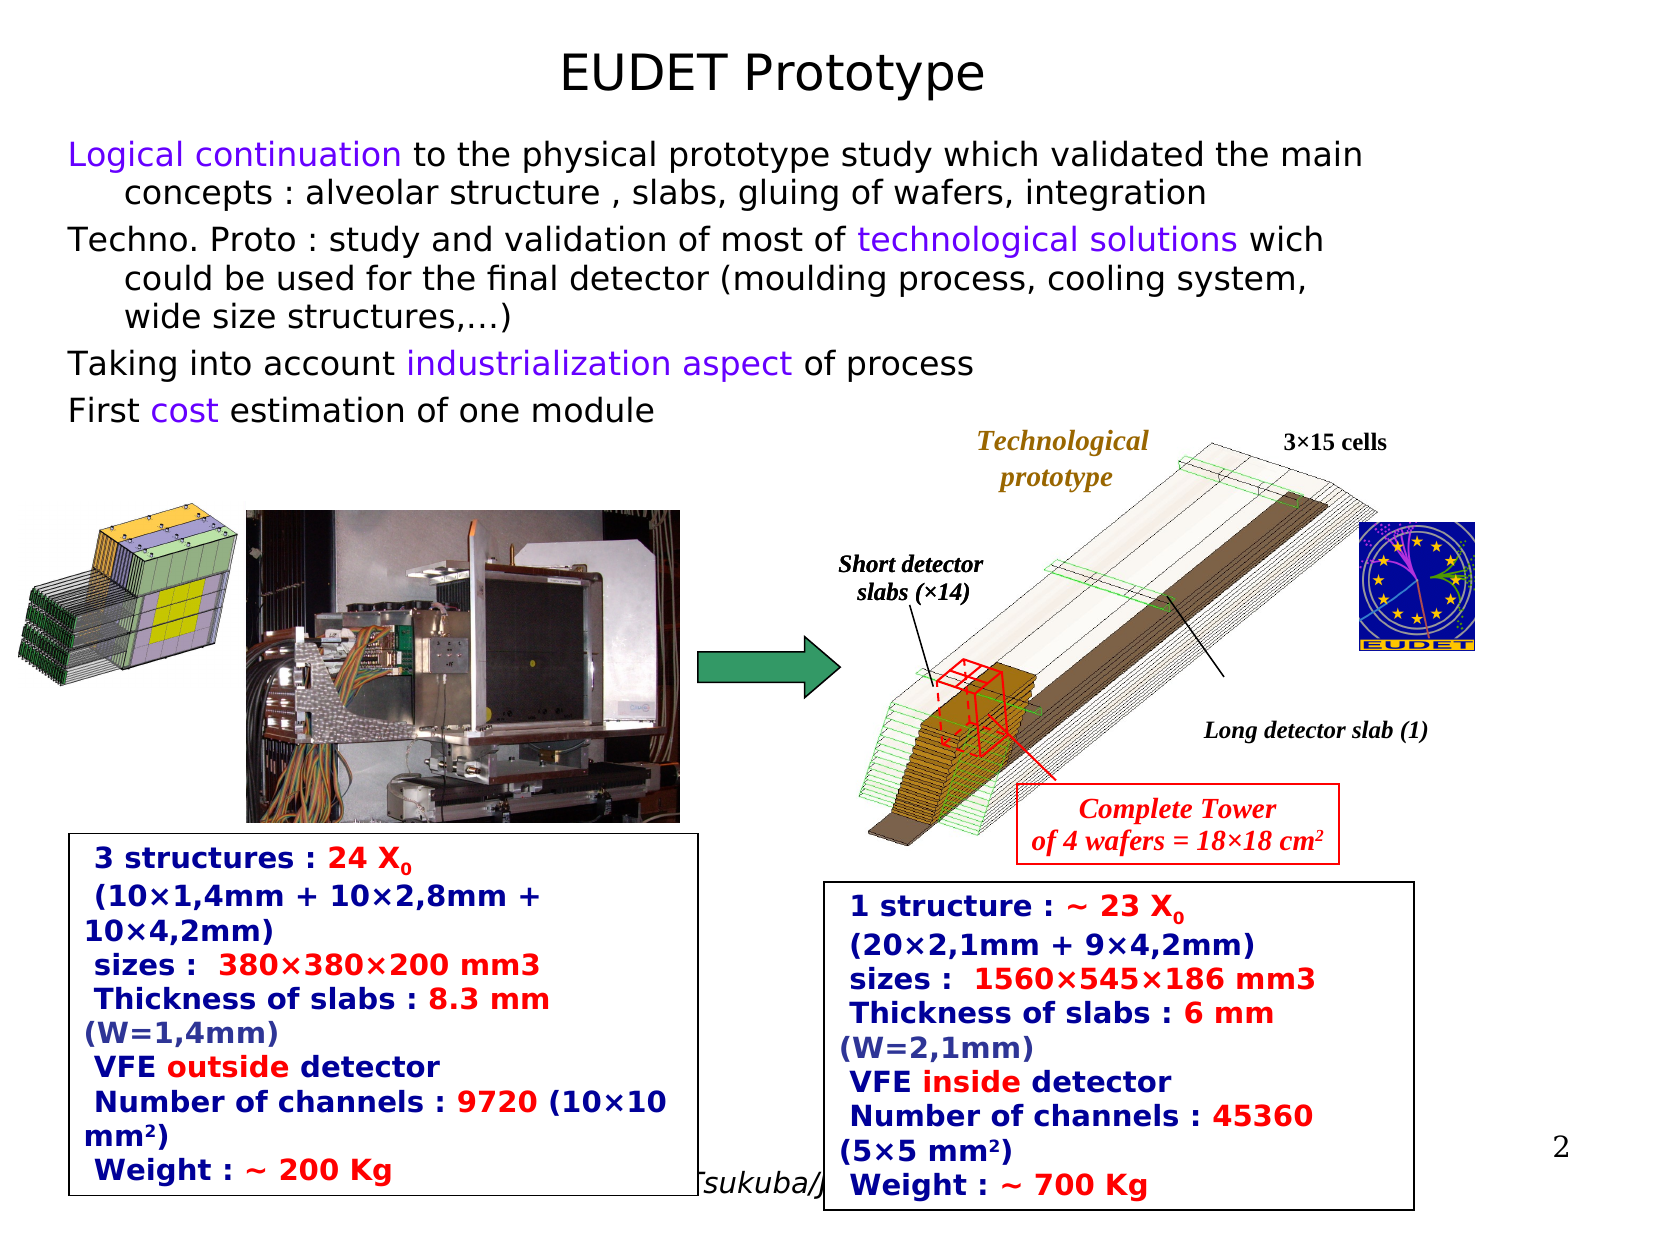

EUDET Prototype
Logical continuation to the physical prototype study which validated the main concepts : alveolar structure , slabs, gluing of wafers, integration
Techno. Proto : study and validation of most of technological solutions wich could be used for the final detector (moulding process, cooling system, wide size structures,…)
Taking into account industrialization aspect of process
First cost estimation of one module
Technological prototype
3×15 cells
Short detector
slabs (×14)
Short detector
slabs (×14)
Long detector slab (1)
Complete Tower
of 4 wafers = 18×18 cm2
 3 structures : 24 X0
 (10×1,4mm + 10×2,8mm + 10×4,2mm)
 sizes : 380×380×200 mm3
 Thickness of slabs : 8.3 mm (W=1,4mm)
 VFE outside detector
 Number of channels : 9720 (10×10 mm2)
 Weight : ~ 200 Kg
 1 structure : ~ 23 X0
 (20×2,1mm + 9×4,2mm)
 sizes : 1560×545×186 mm3
 Thickness of slabs : 6 mm (W=2,1mm)
 VFE inside detector
 Number of channels : 45360 (5×5 mm2)
 Weight : ~ 700 Kg
2